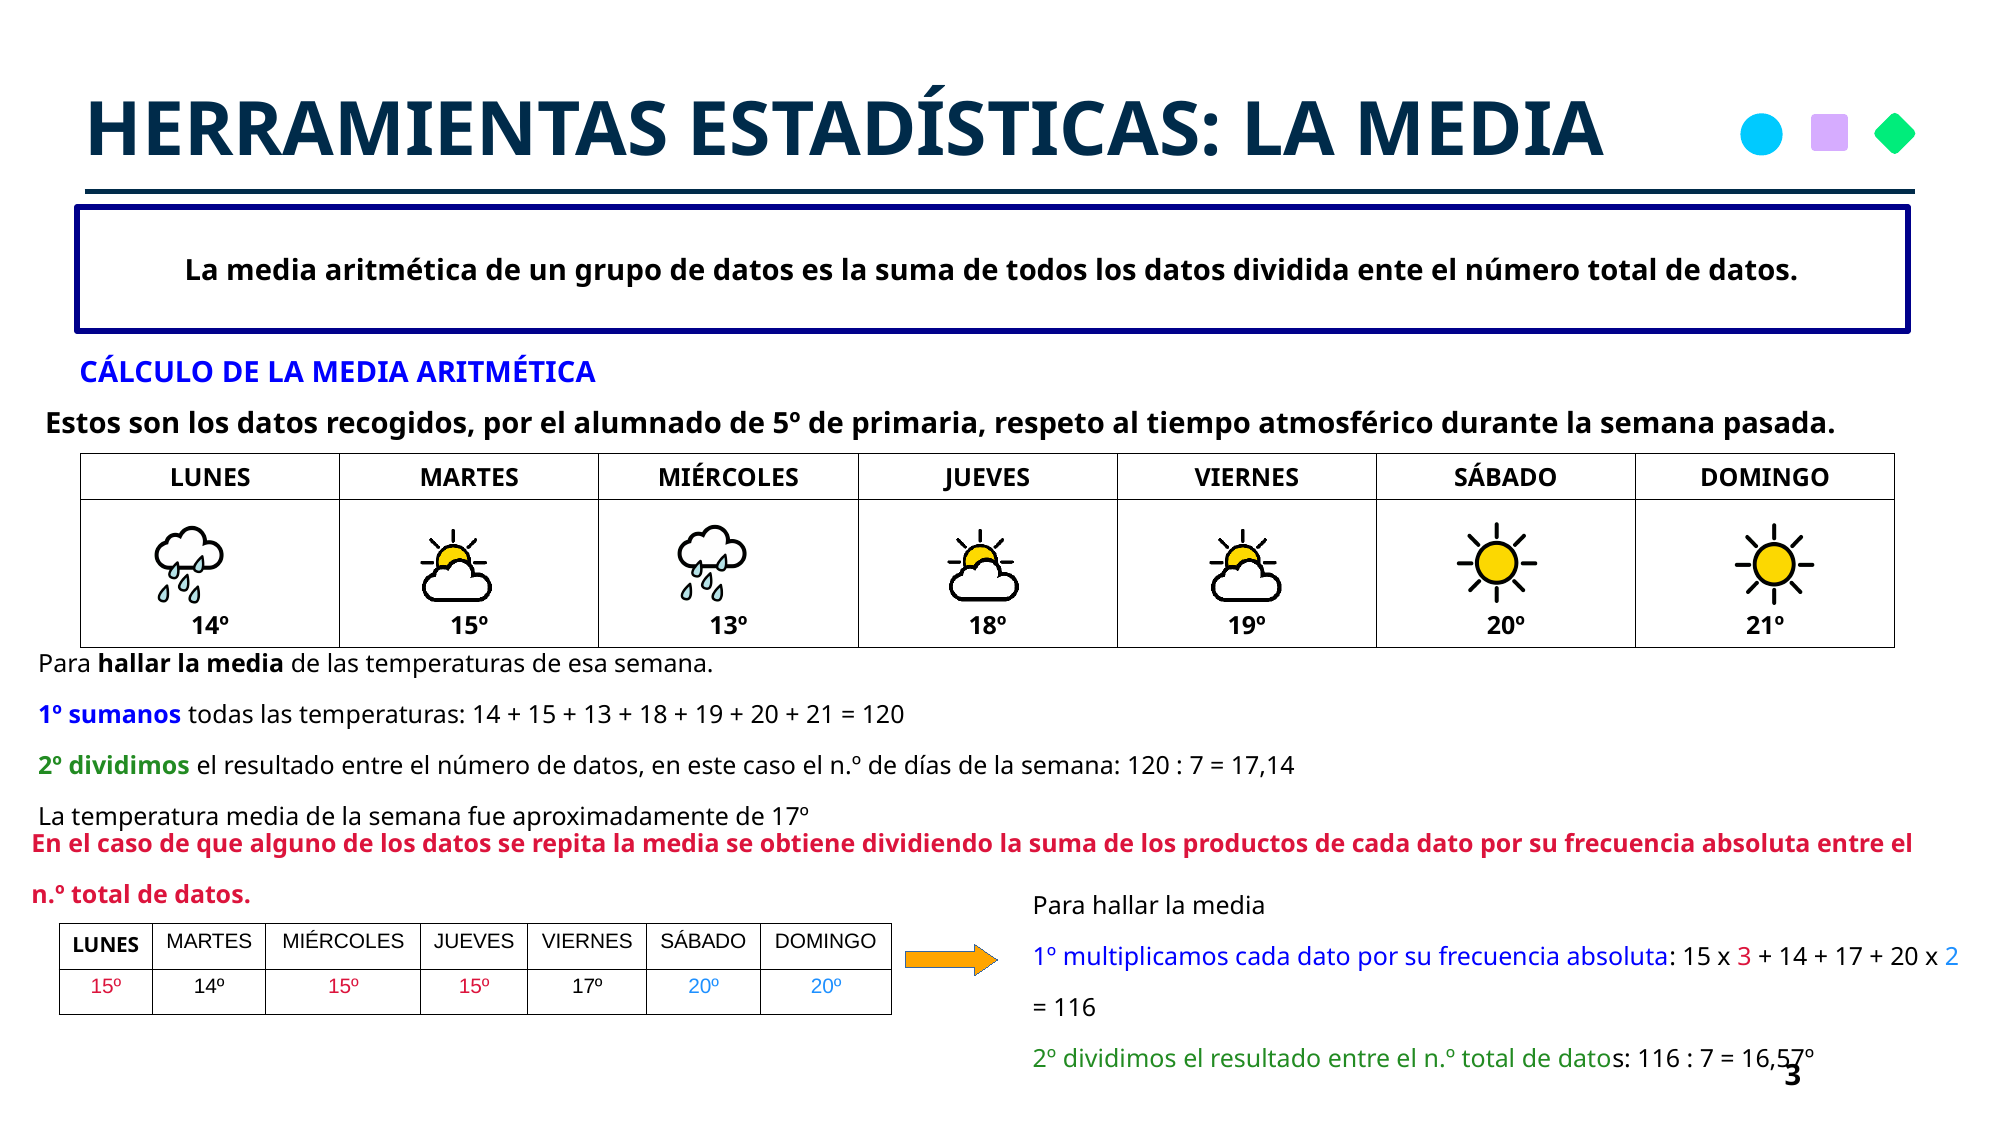

# HERRAMIENTAS ESTADÍSTICAS: LA MEDIA
La media aritmética de un grupo de datos es la suma de todos los datos dividida ente el número total de datos.
CÁLCULO DE LA MEDIA ARITMÉTICA
Estos son los datos recogidos, por el alumnado de 5º de primaria, respeto al tiempo atmosférico durante la semana pasada.
| LUNES | MARTES | MIÉRCOLES | JUEVES | VIERNES | SÁBADO | DOMINGO |
| --- | --- | --- | --- | --- | --- | --- |
| 14º | 15º | 13º | 18º | 19º | 20º | 21º |
Para hallar la media de las temperaturas de esa semana.
1º sumanos todas las temperaturas: 14 + 15 + 13 + 18 + 19 + 20 + 21 = 120
2º dividimos el resultado entre el número de datos, en este caso el n.º de días de la semana: 120 : 7 = 17,14
La temperatura media de la semana fue aproximadamente de 17º
En el caso de que alguno de los datos se repita la media se obtiene dividiendo la suma de los productos de cada dato por su frecuencia absoluta entre el n.º total de datos.
Para hallar la media
1º multiplicamos cada dato por su frecuencia absoluta: 15 x 3 + 14 + 17 + 20 x 2 = 116
2º dividimos el resultado entre el n.º total de datos: 116 : 7 = 16,57º
| LUNES | MARTES | MIÉRCOLES | JUEVES | VIERNES | SÁBADO | DOMINGO |
| --- | --- | --- | --- | --- | --- | --- |
| 15º | 14º | 15º | 15º | 17º | 20º | 20º |